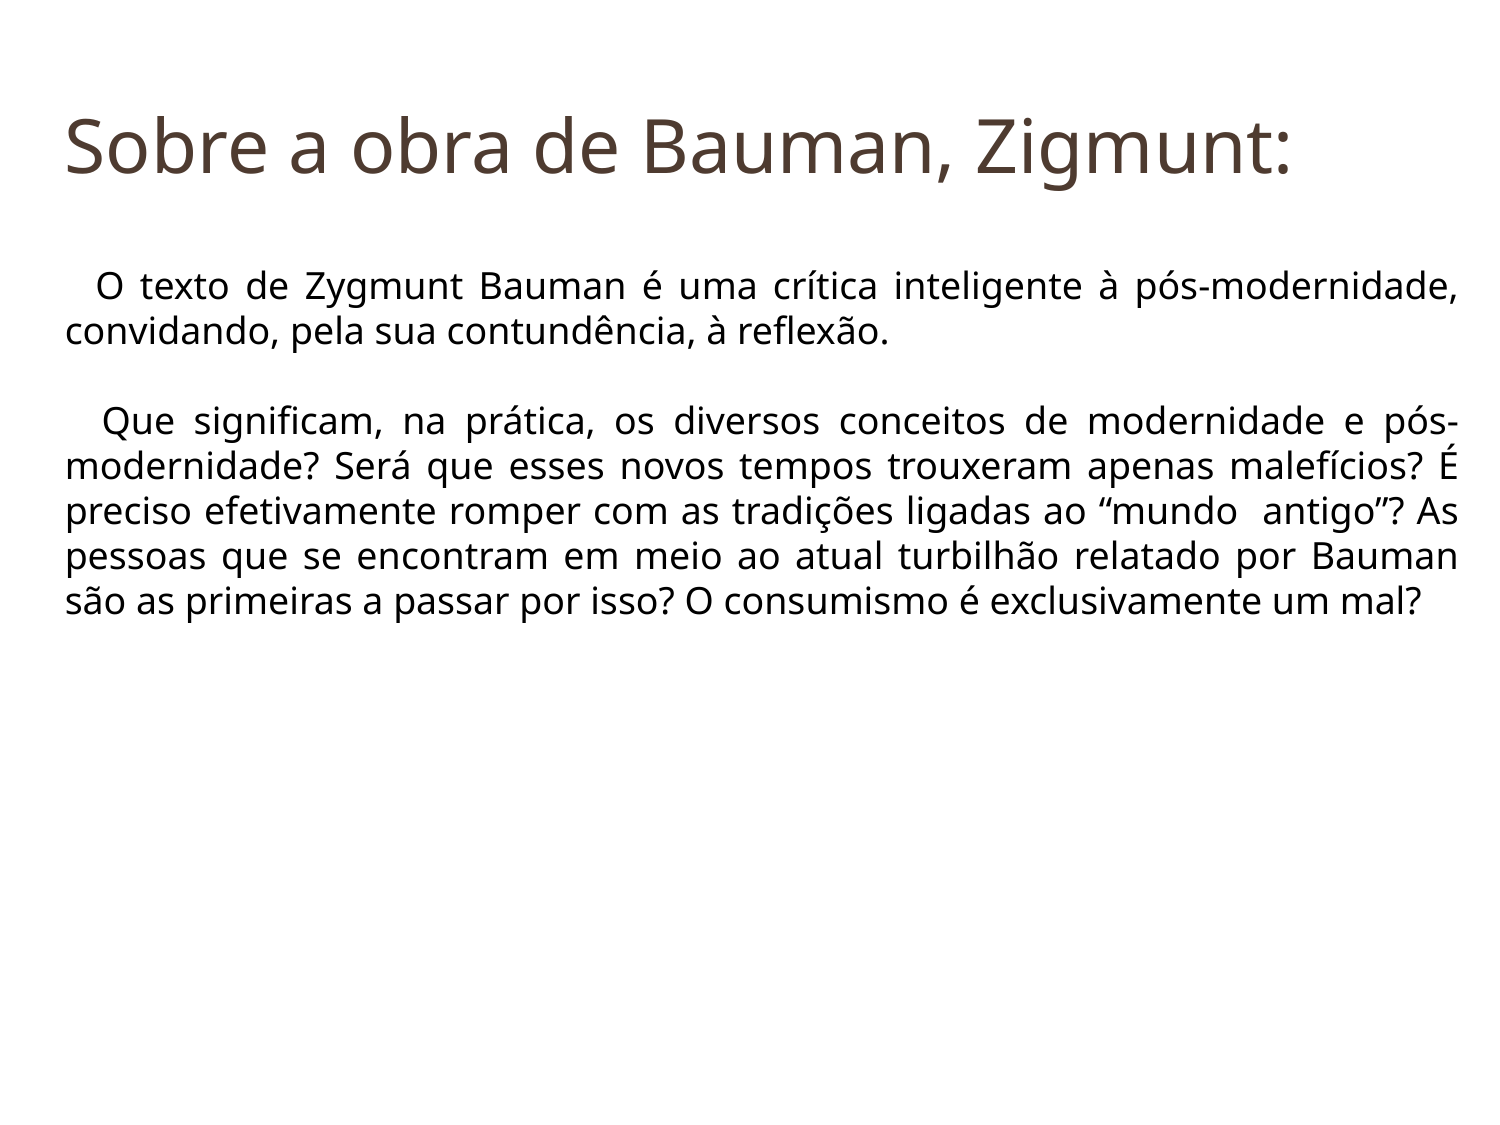

# Sobre a obra de Bauman, Zigmunt:
 O texto de Zygmunt Bauman é uma crítica inteligente à pós-modernidade, convidando, pela sua contundência, à reflexão.
 Que significam, na prática, os diversos conceitos de modernidade e pós-modernidade? Será que esses novos tempos trouxeram apenas malefícios? É preciso efetivamente romper com as tradições ligadas ao “mundo antigo”? As pessoas que se encontram em meio ao atual turbilhão relatado por Bauman são as primeiras a passar por isso? O consumismo é exclusivamente um mal?